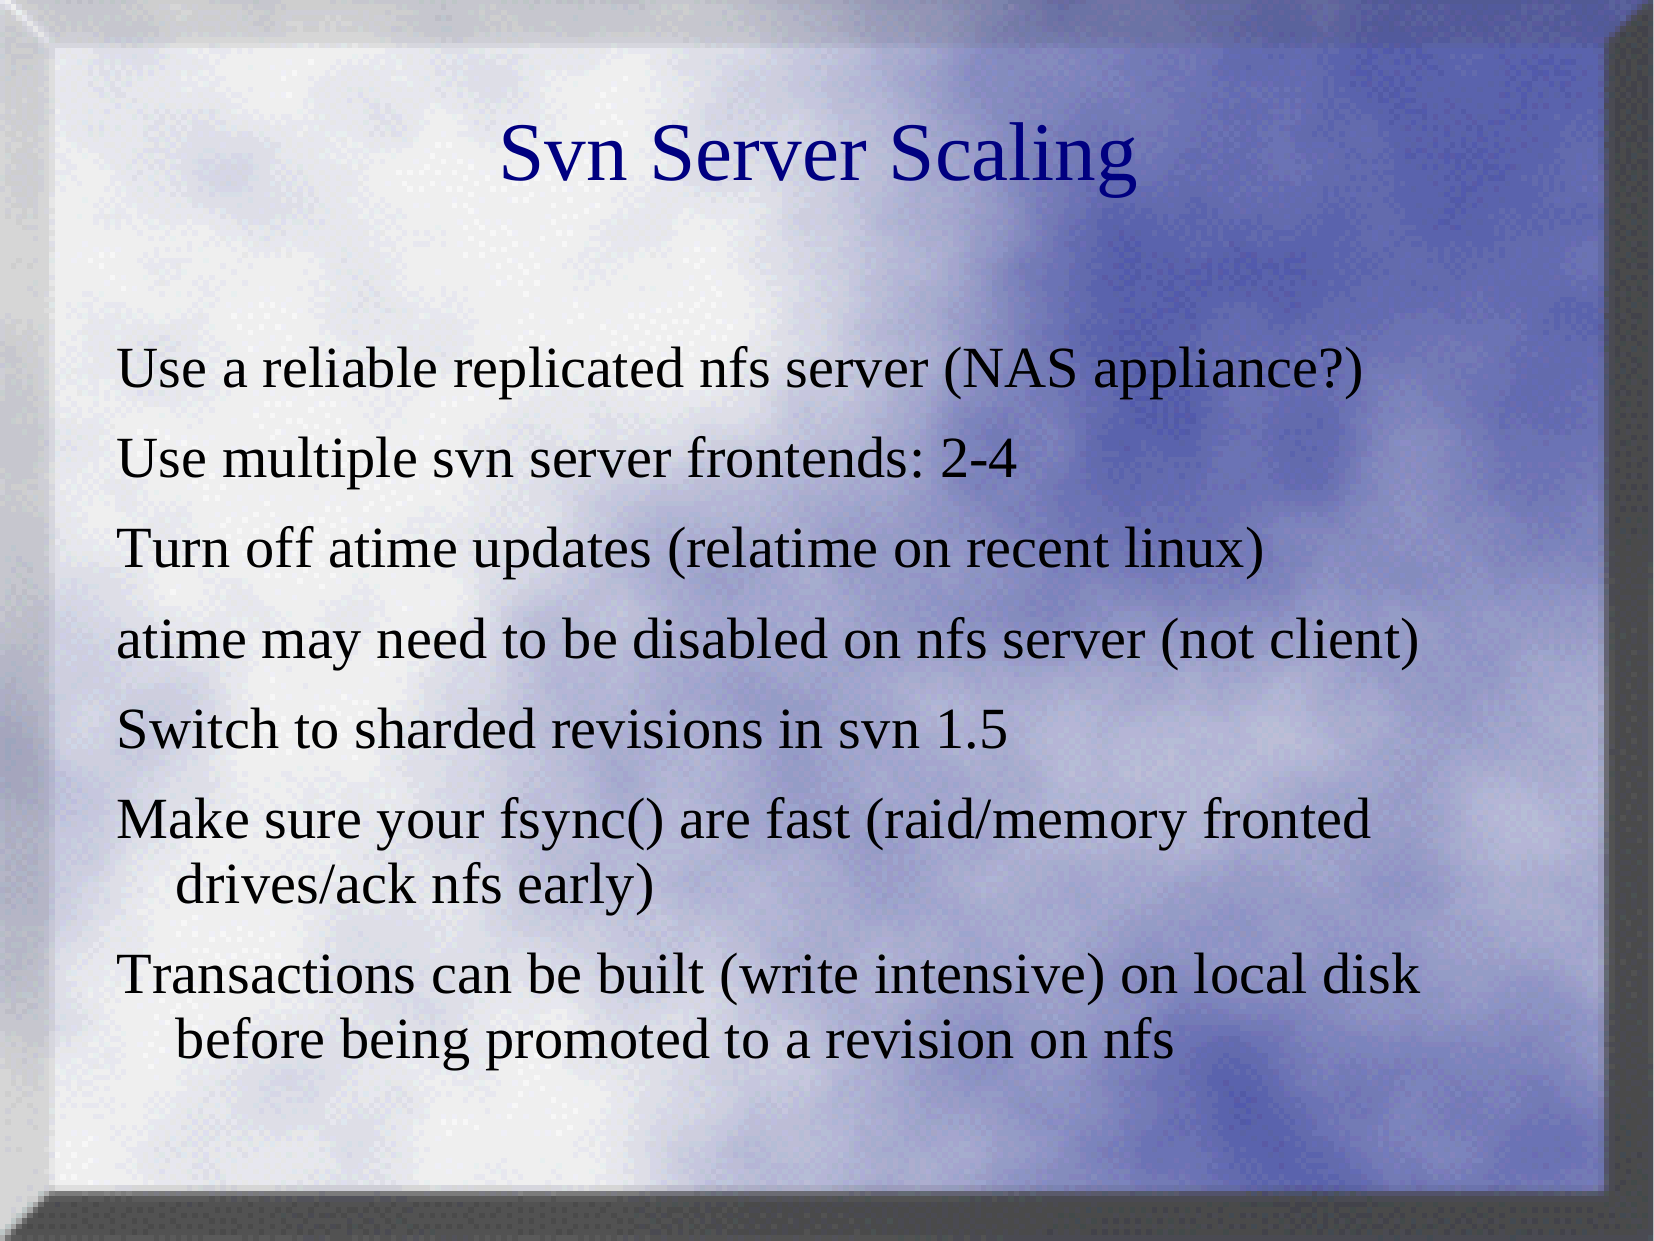

# Svn Server Scaling
Use a reliable replicated nfs server (NAS appliance?)
Use multiple svn server frontends: 2-4
Turn off atime updates (relatime on recent linux)
atime may need to be disabled on nfs server (not client)
Switch to sharded revisions in svn 1.5
Make sure your fsync() are fast (raid/memory fronted drives/ack nfs early)
Transactions can be built (write intensive) on local disk before being promoted to a revision on nfs